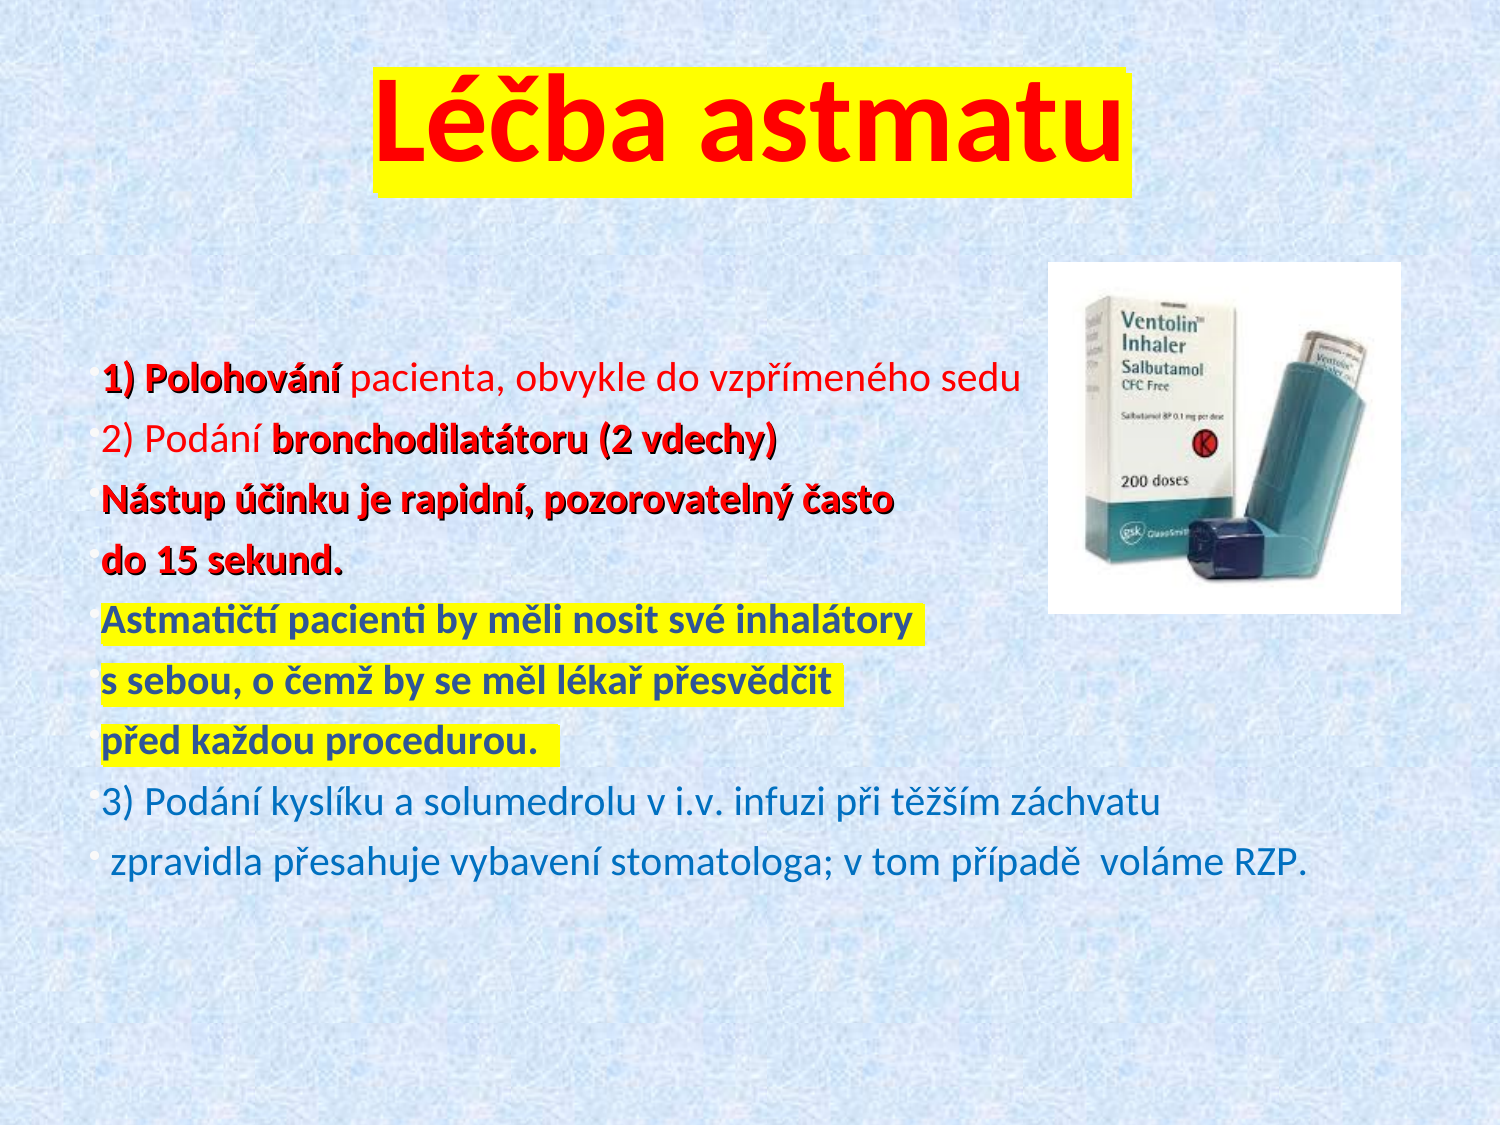

# Léčba astmatu
1) Polohování pacienta, obvykle do vzpřímeného sedu
2) Podání bronchodilatátoru (2 vdechy)
Nástup účinku je rapidní, pozorovatelný často
do 15 sekund.
Astmatičtí pacienti by měli nosit své inhalátory
s sebou, o čemž by se měl lékař přesvědčit
před každou procedurou.
3) Podání kyslíku a solumedrolu v i.v. infuzi při těžším záchvatu
 zpravidla přesahuje vybavení stomatologa; v tom případě voláme RZP.